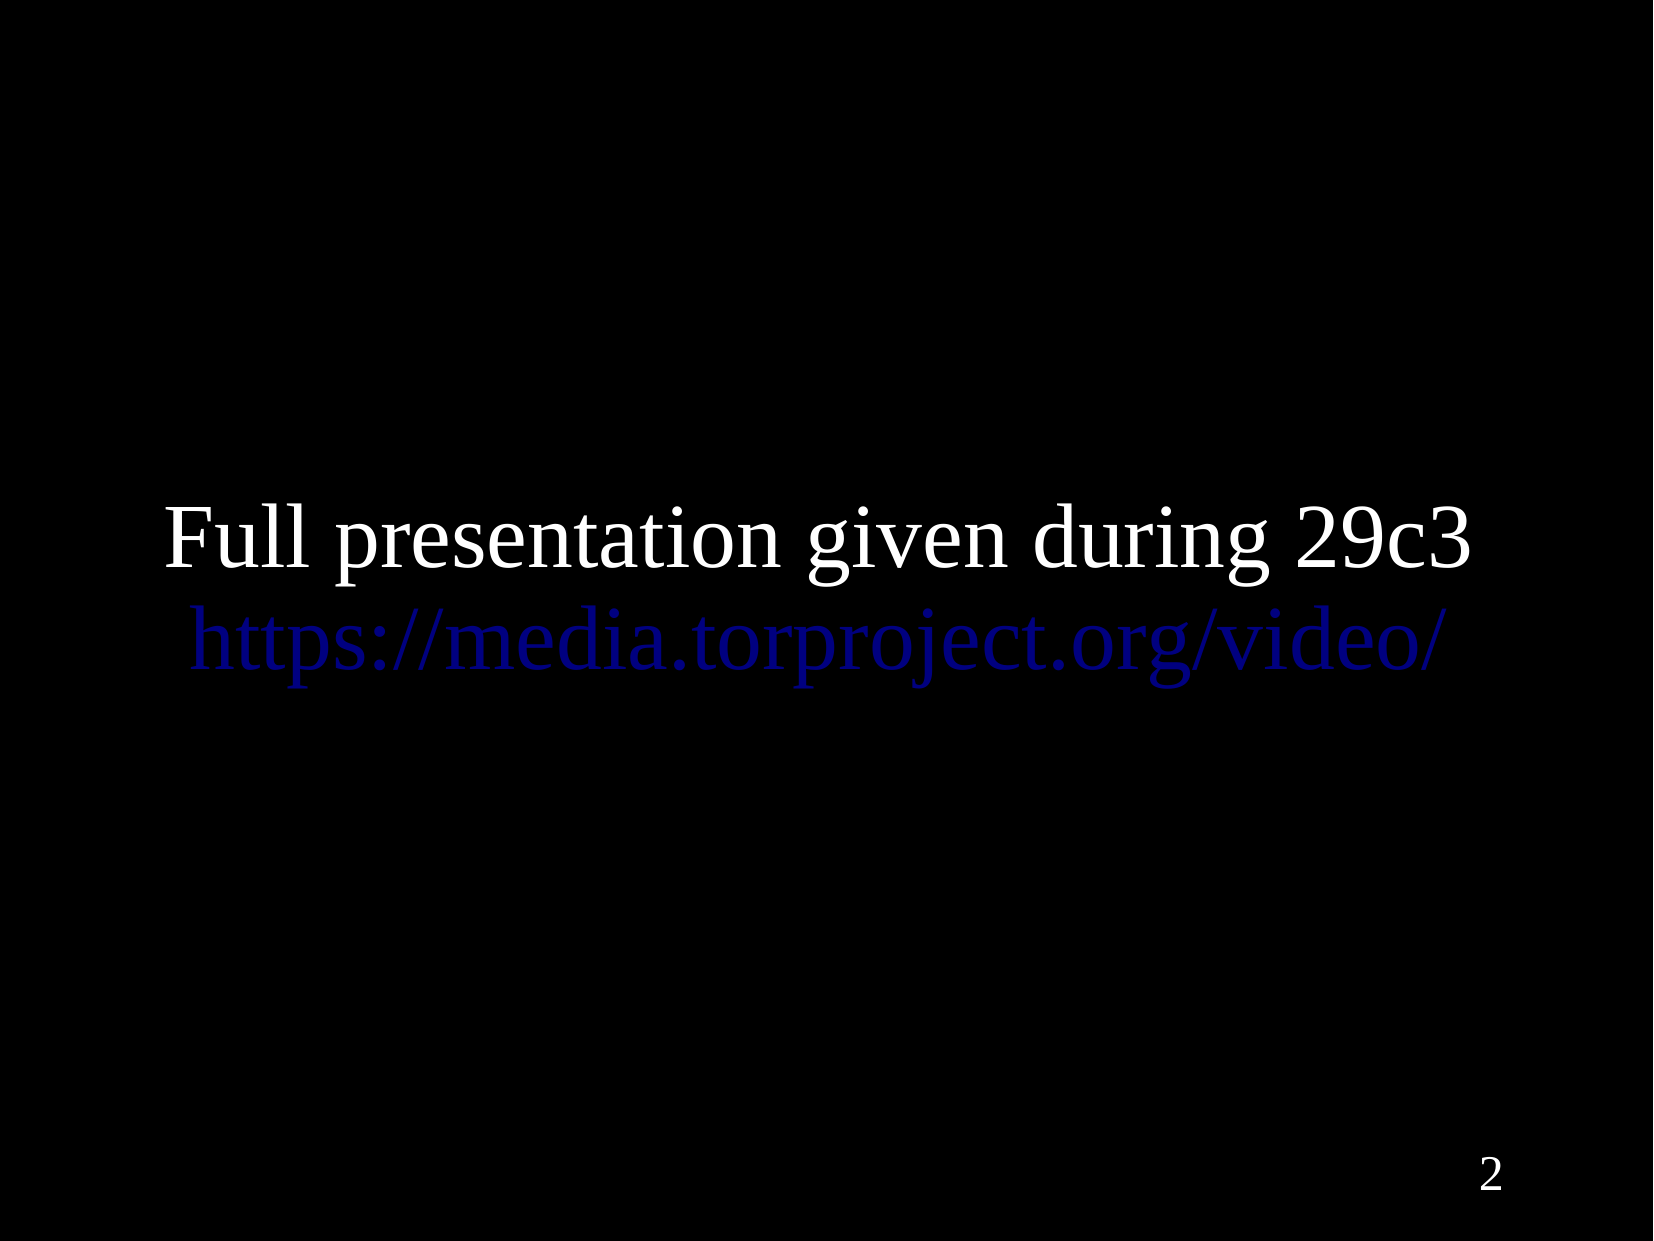

# Full presentation given during 29c3 https://media.torproject.org/video/